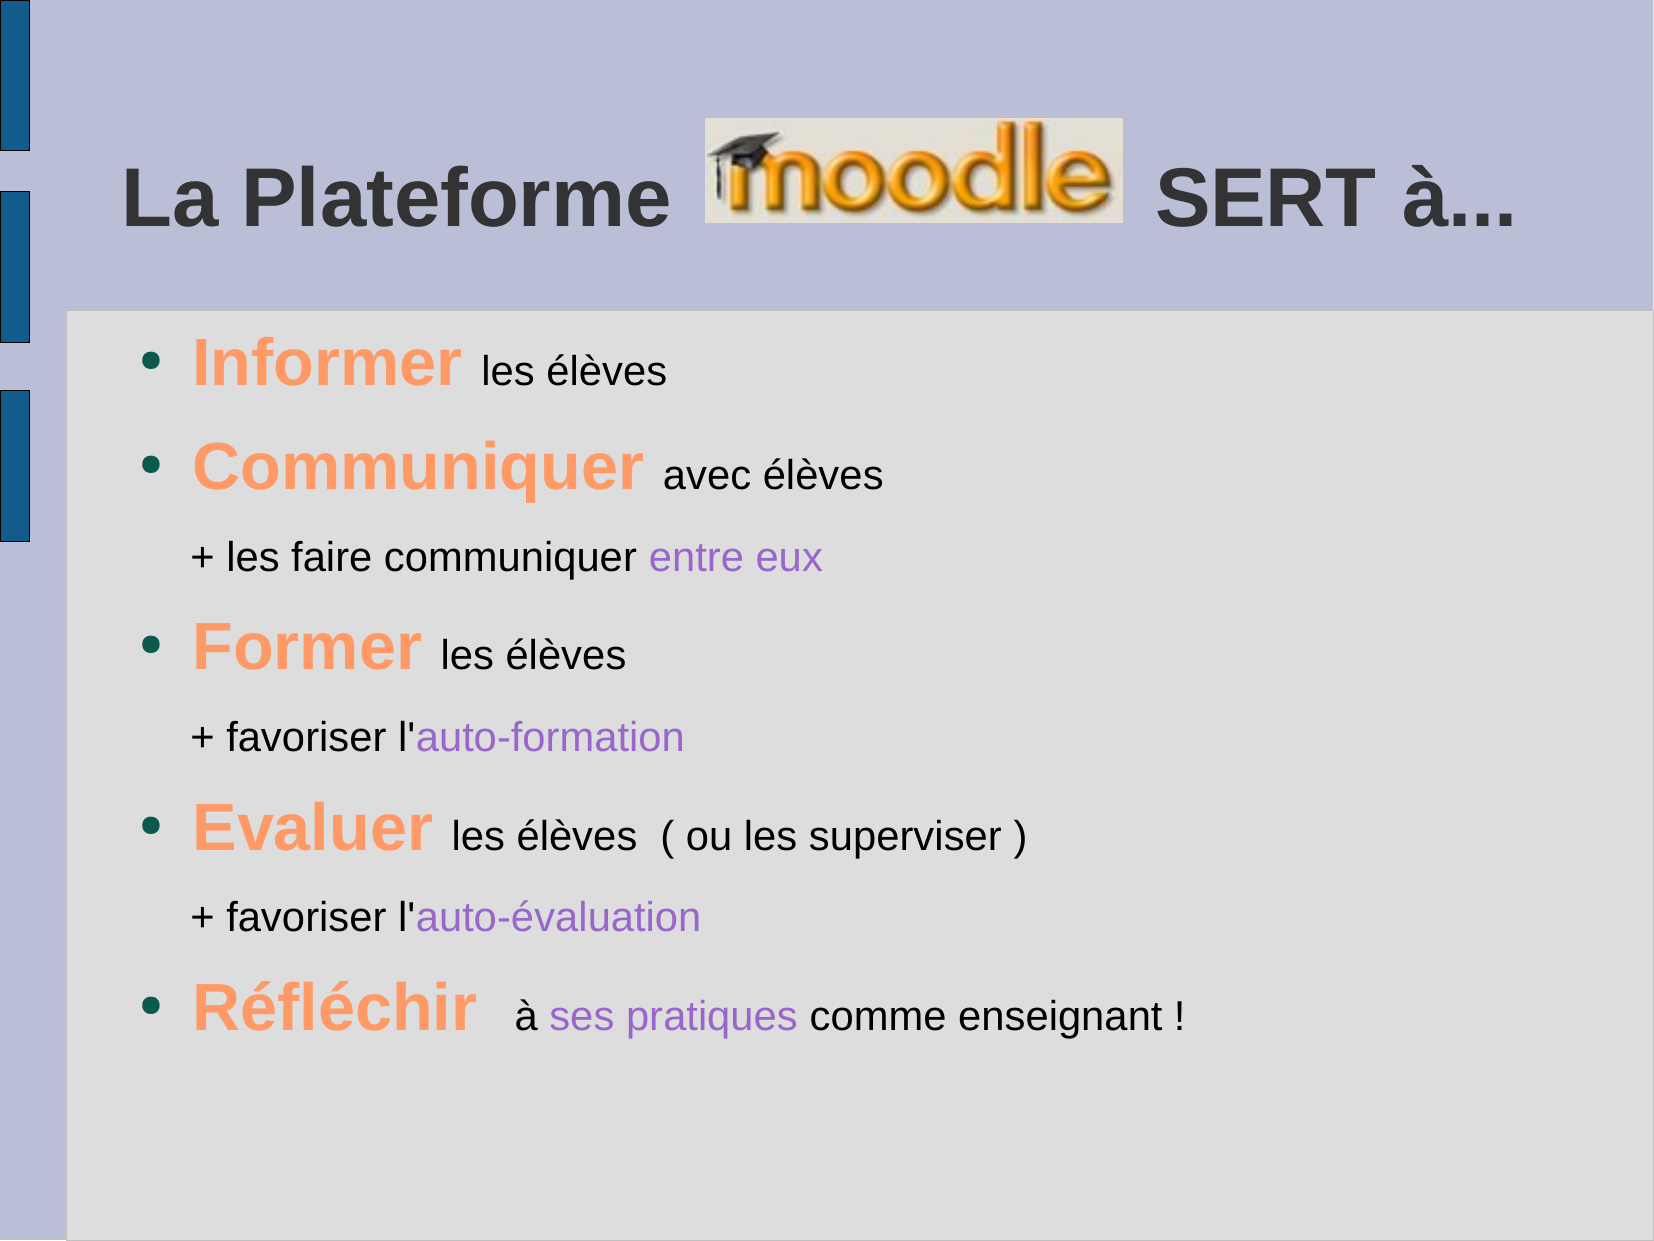

# La Plateforme							SERT à...
Informer les élèves
Communiquer avec élèves
 + les faire communiquer entre eux
Former les élèves
 + favoriser l'auto-formation
Evaluer les élèves ( ou les superviser )
 + favoriser l'auto-évaluation
Réfléchir à ses pratiques comme enseignant !